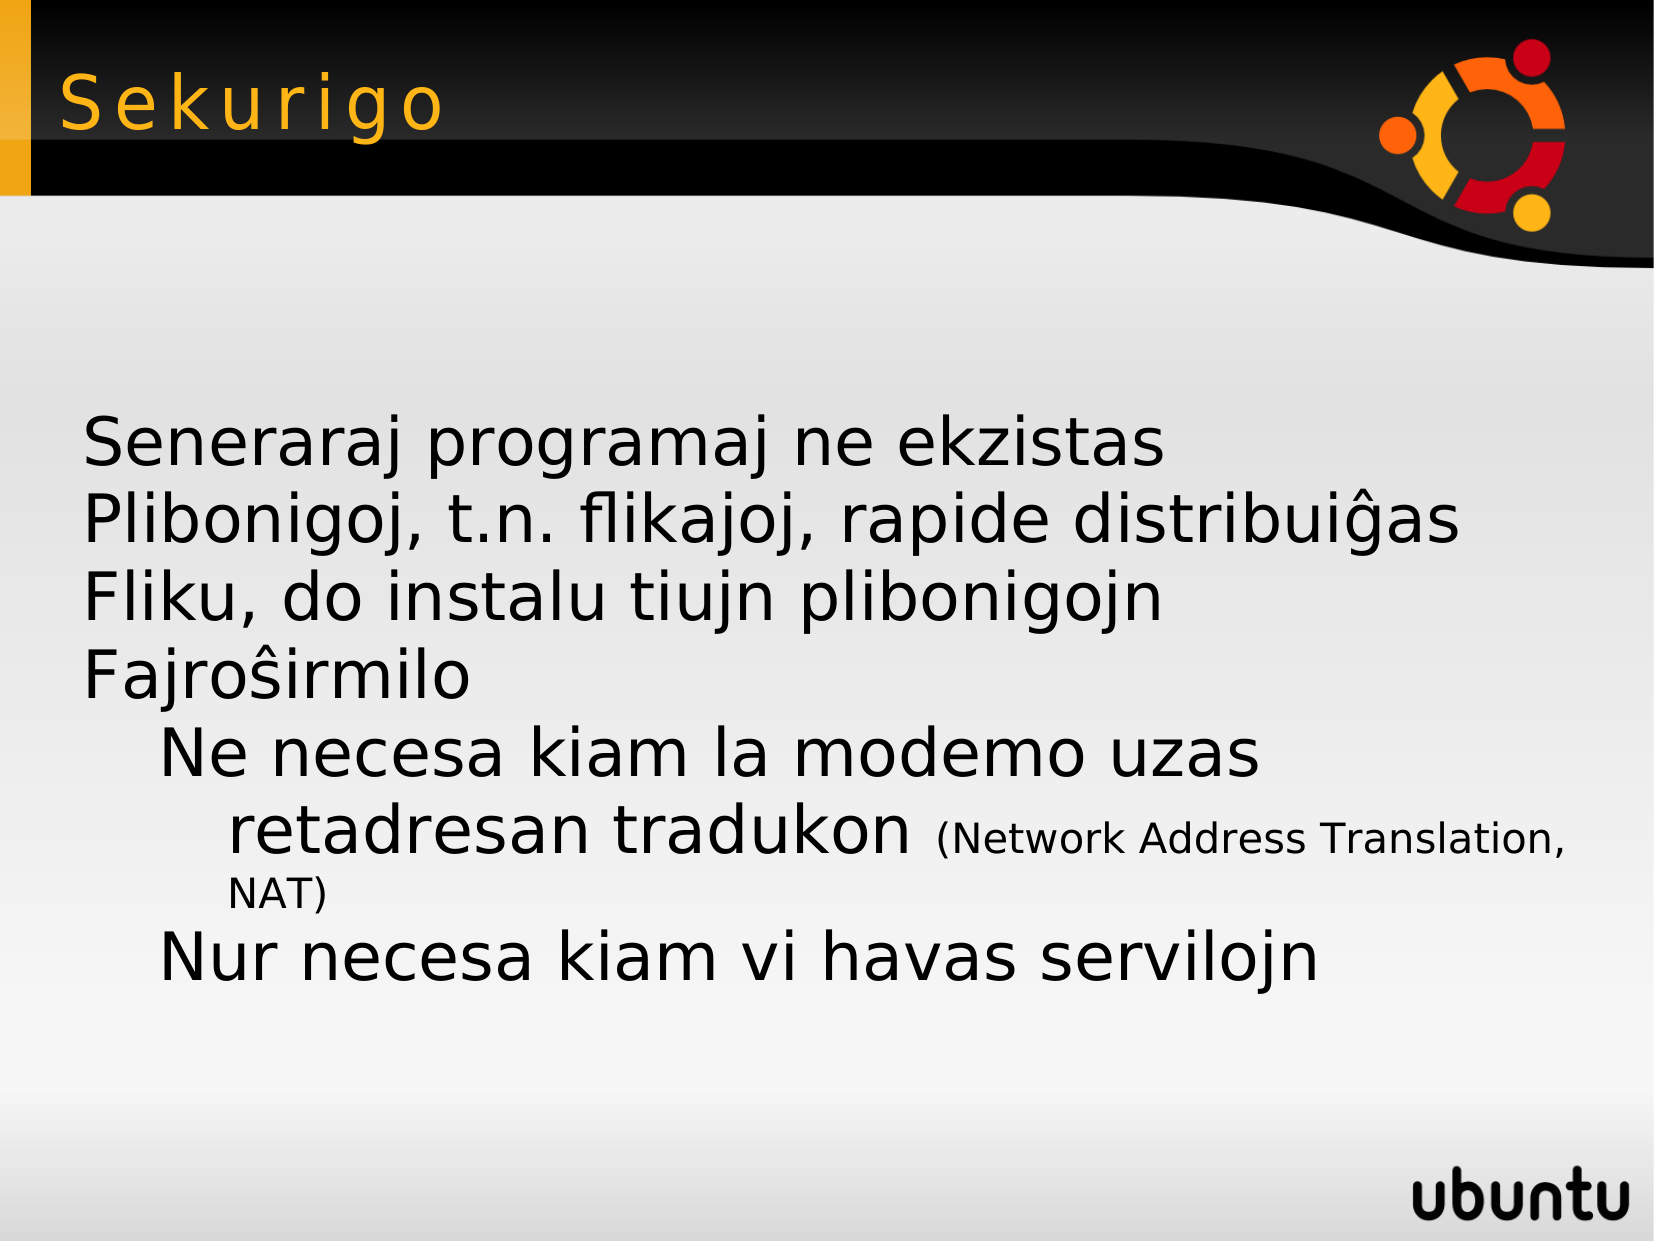

# Sekurigo
Seneraraj programaj ne ekzistas
Plibonigoj, t.n. flikajoj, rapide distribuiĝas
Fliku, do instalu tiujn plibonigojn
Fajroŝirmilo
Ne necesa kiam la modemo uzas retadresan tradukon (Network Address Translation, NAT)
Nur necesa kiam vi havas servilojn